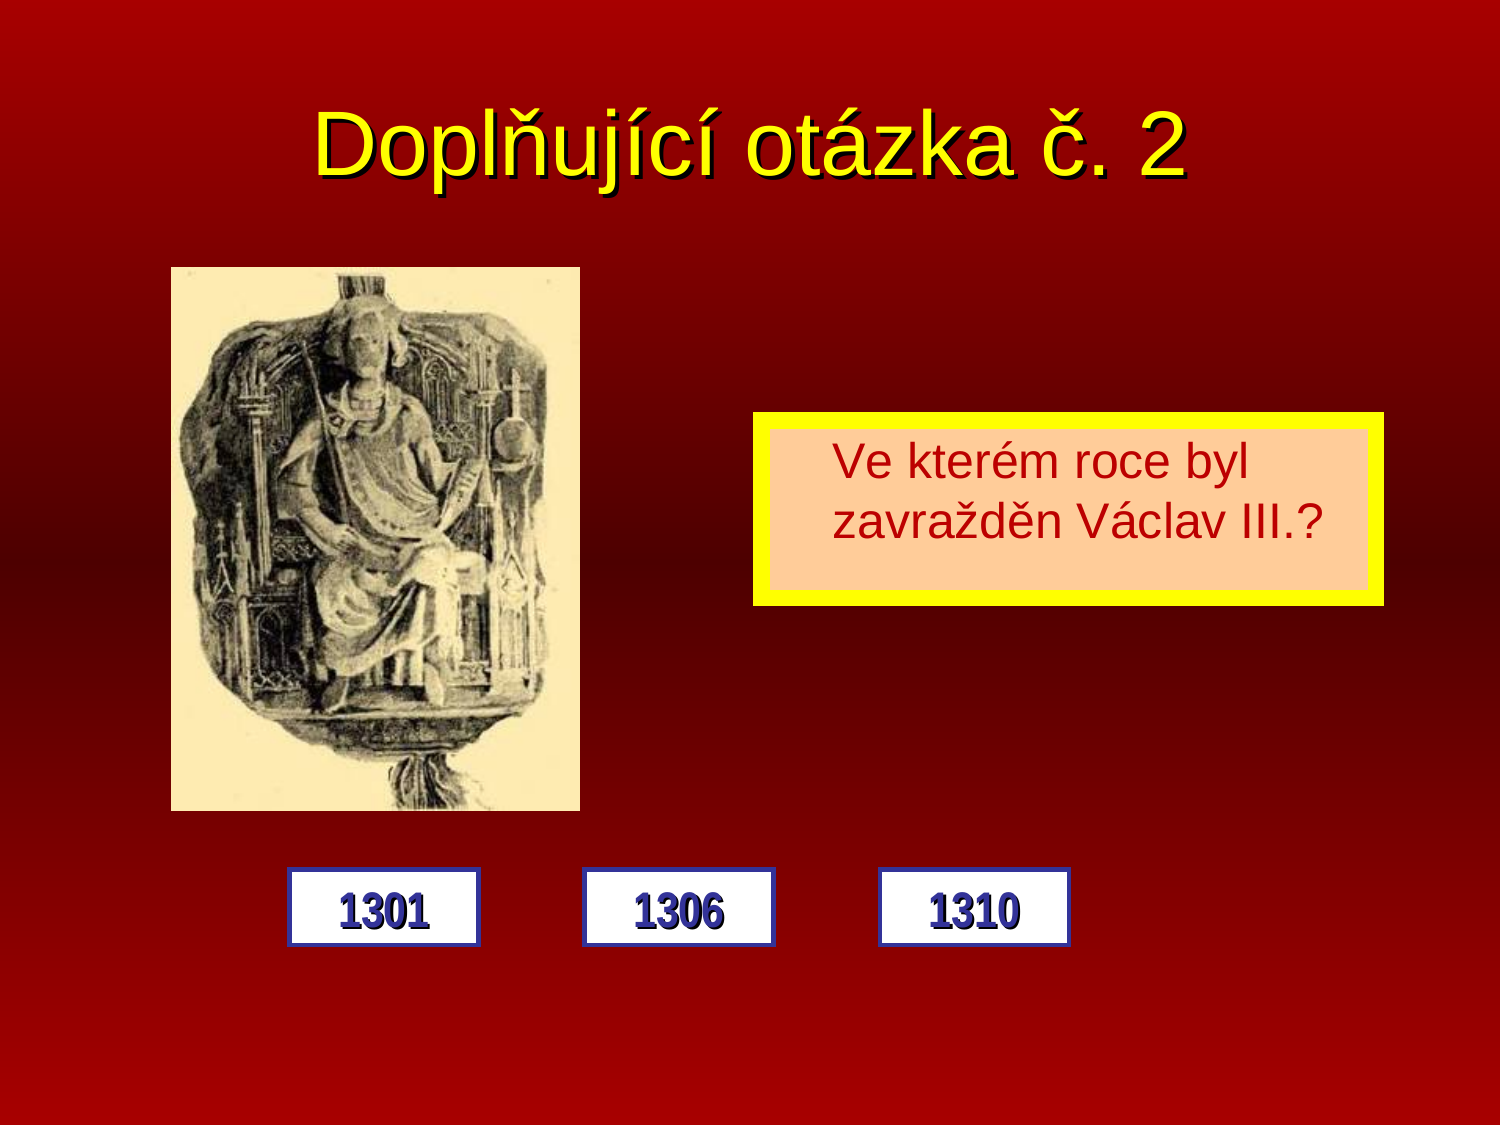

# Doplňující otázka č. 2
	Ve kterém roce byl zavražděn Václav III.?
1301
1306
1310